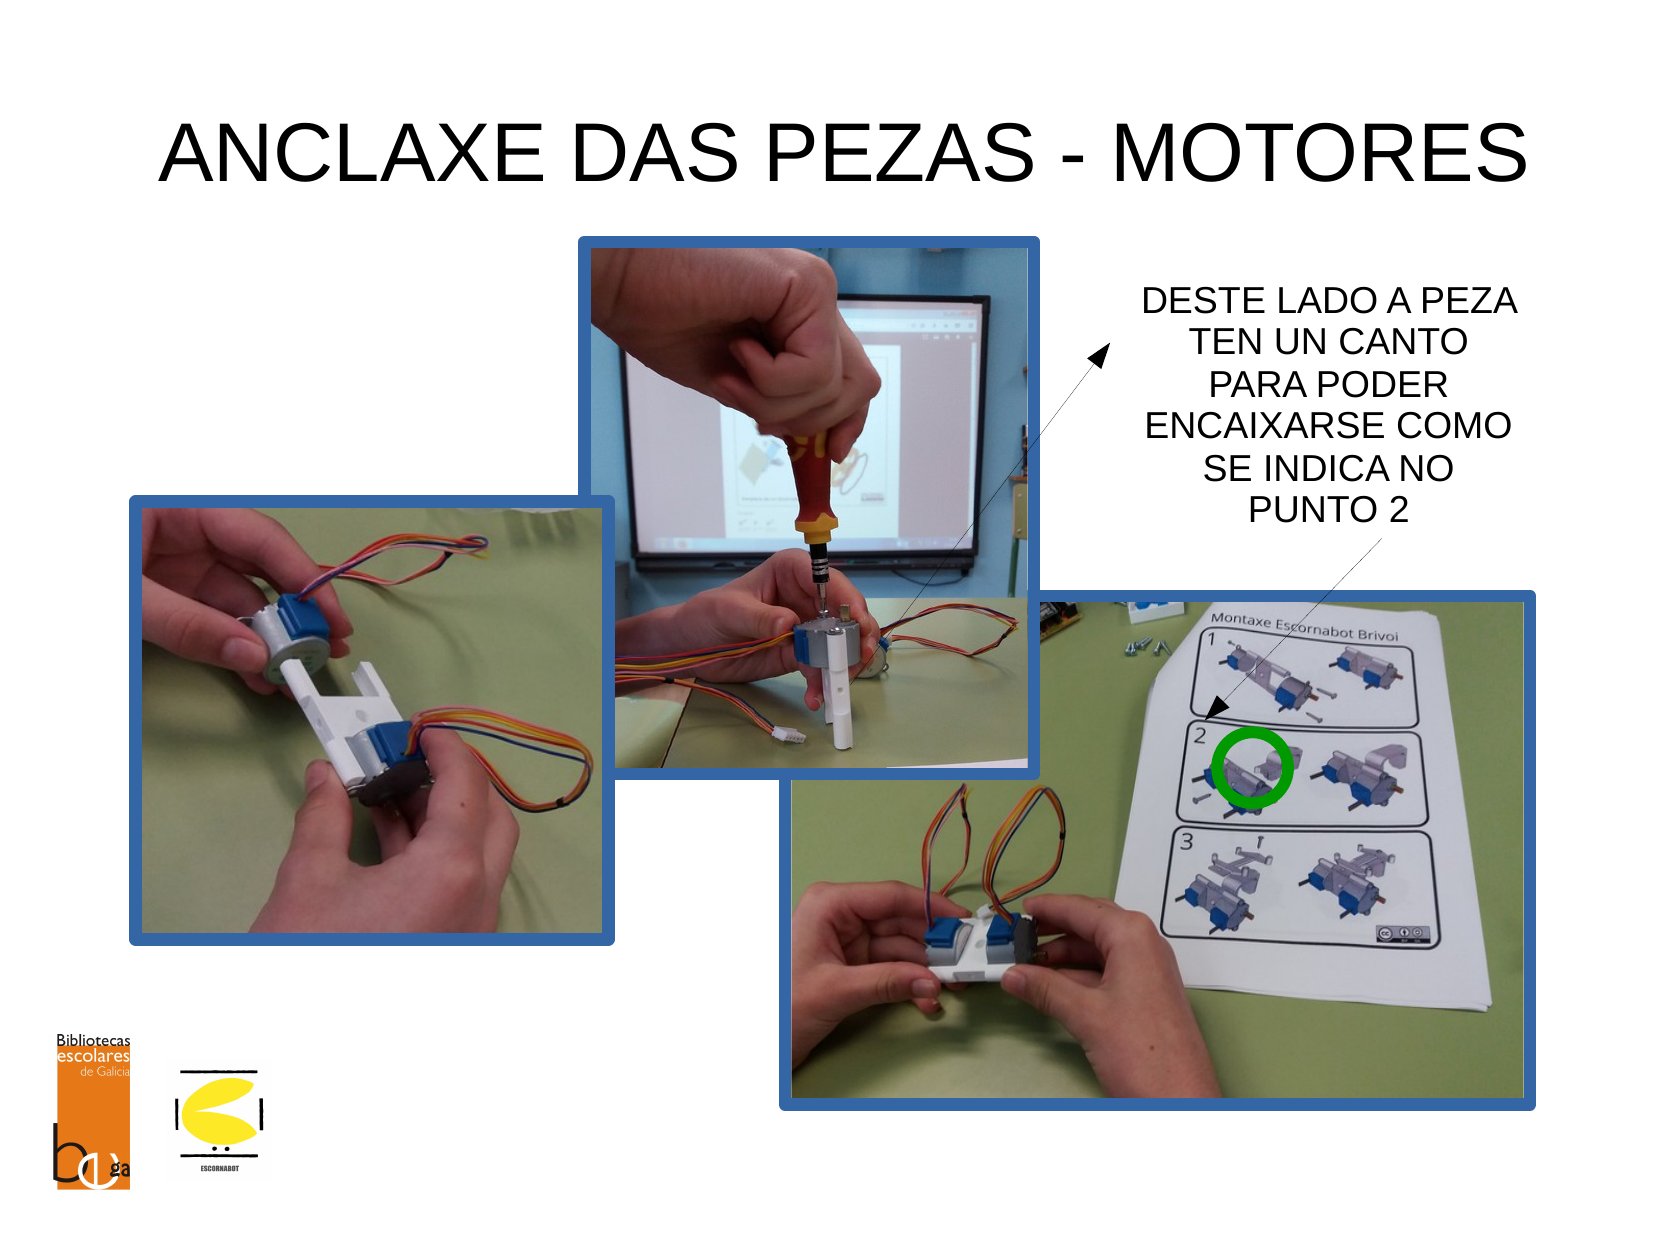

# ANCLAXE DAS PEZAS - MOTORES
DESTE LADO A PEZA TEN UN CANTO PARA PODER ENCAIXARSE COMO SE INDICA NO PUNTO 2